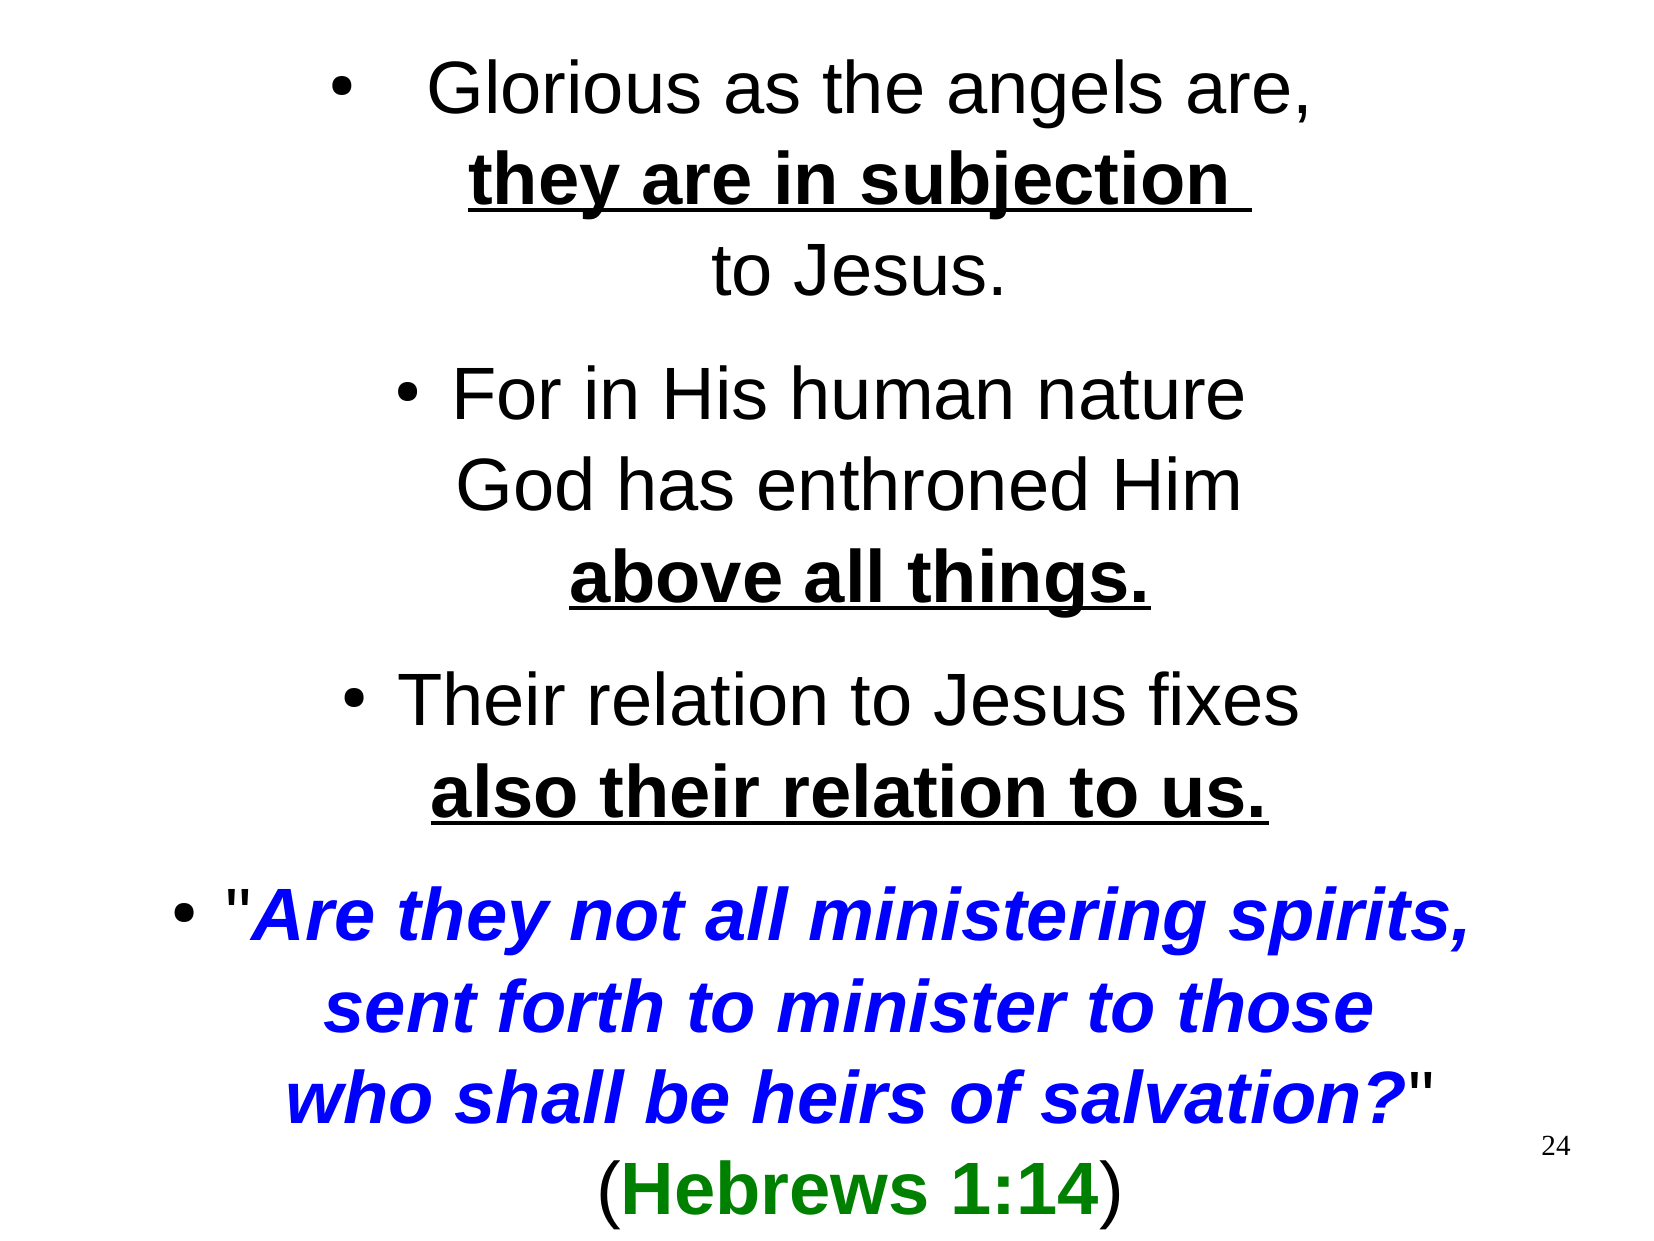

# Glorious as the angels are, they are in subjection to Jesus.
For in His human nature
God has enthroned Him
above all things.
Their relation to Jesus fixes
also their relation to us.
"Are they not all ministering spirits,
sent forth to minister to those
who shall be heirs of salvation?"
(Hebrews 1:14)
24